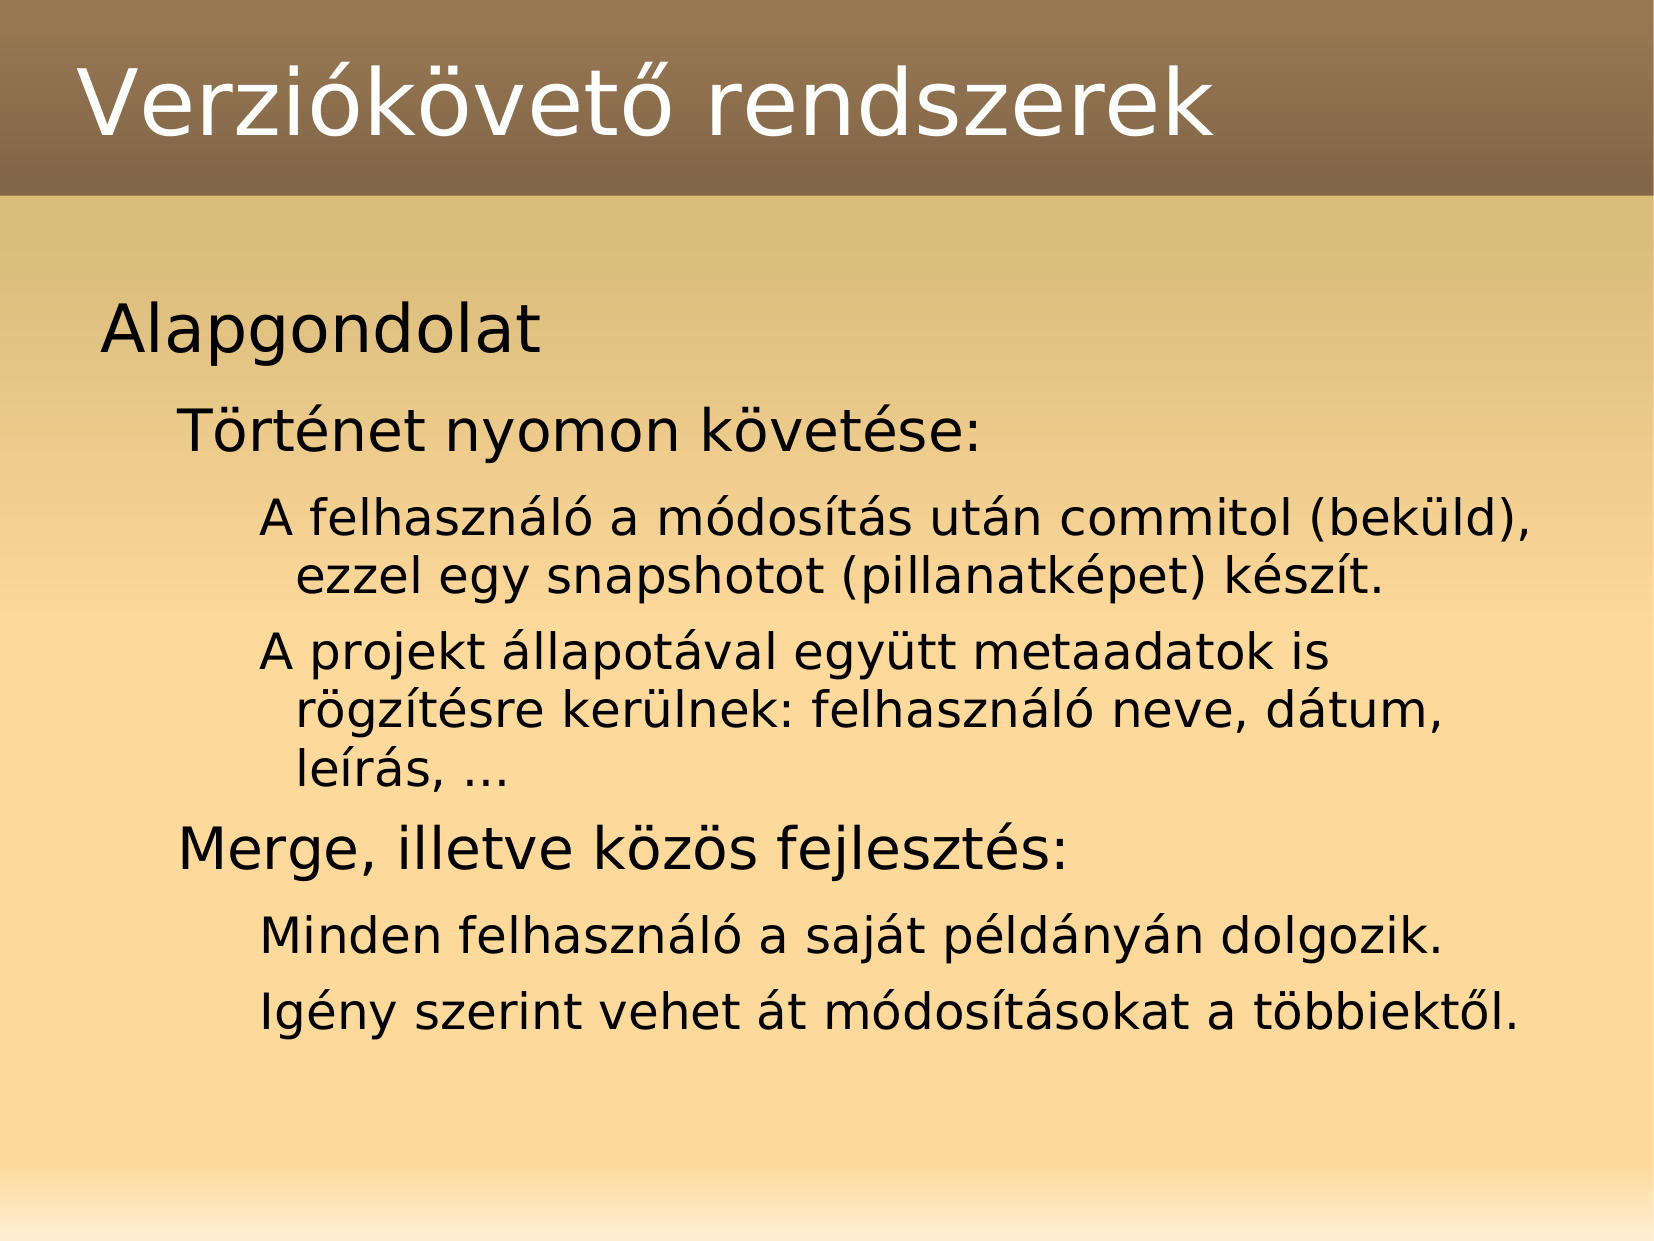

# Verziókövető rendszerek
Alapgondolat
Történet nyomon követése:
A felhasználó a módosítás után commitol (beküld), ezzel egy snapshotot (pillanatképet) készít.
A projekt állapotával együtt metaadatok is rögzítésre kerülnek: felhasználó neve, dátum, leírás, ...
Merge, illetve közös fejlesztés:
Minden felhasználó a saját példányán dolgozik.
Igény szerint vehet át módosításokat a többiektől.